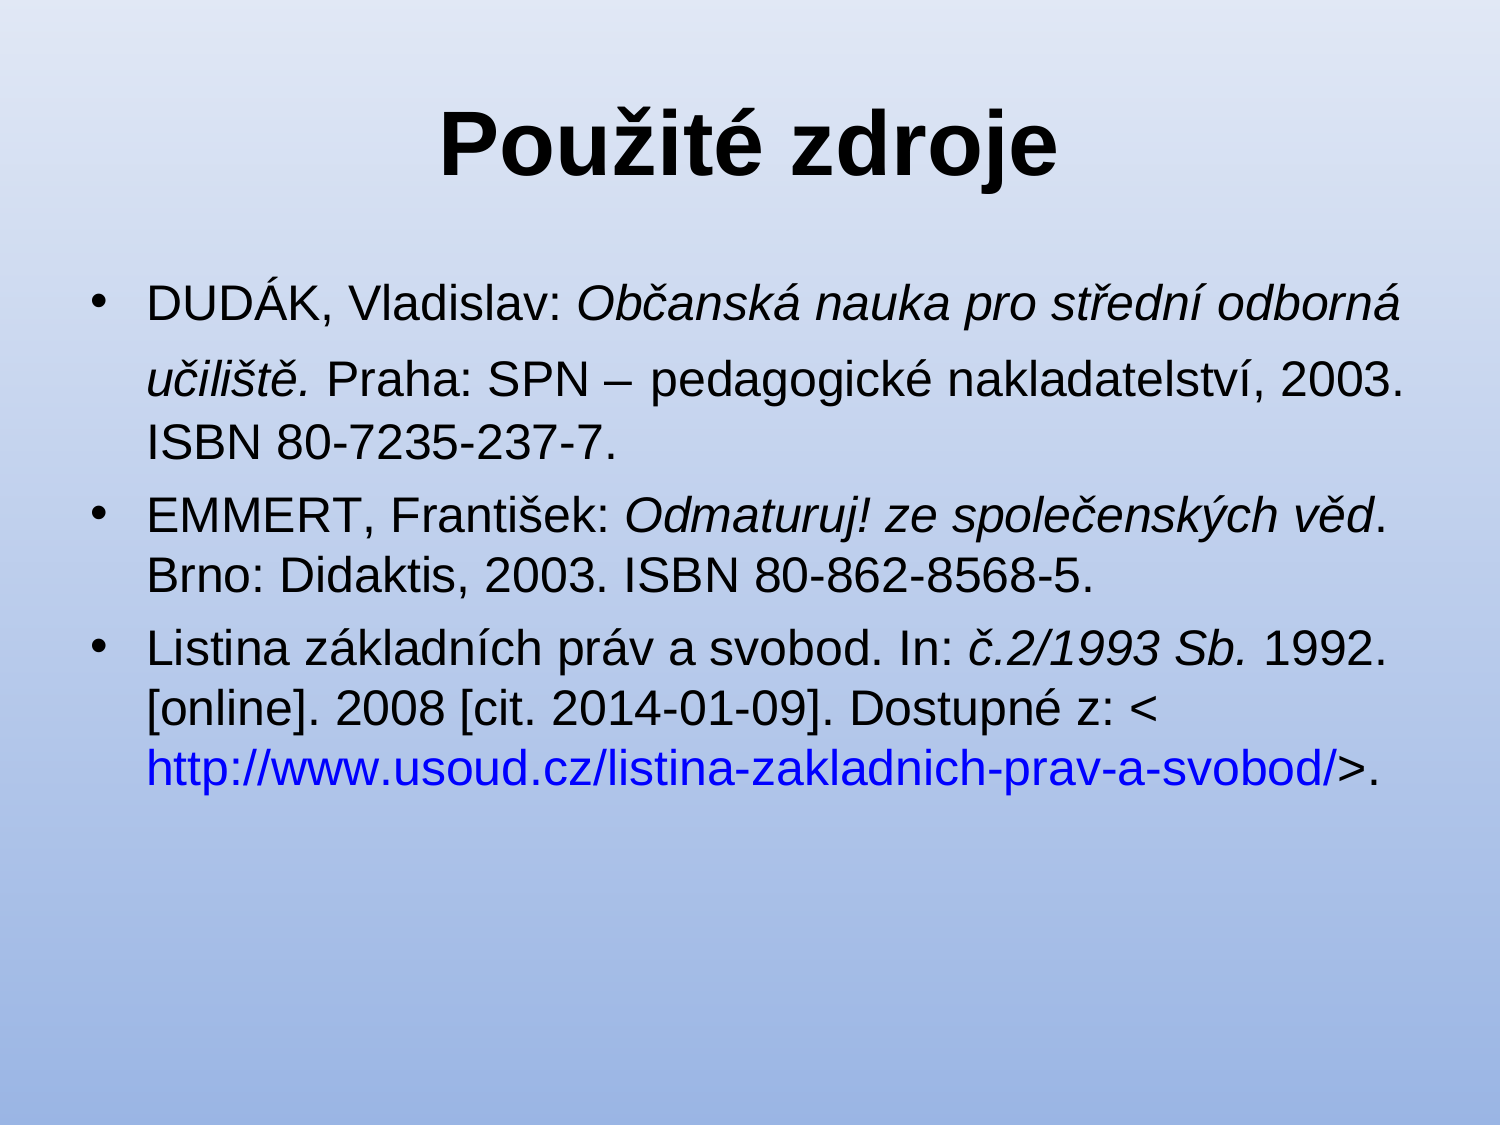

# Použité zdroje
DUDÁK, Vladislav: Občanská nauka pro střední odborná učiliště. Praha: SPN – pedagogické nakladatelství, 2003. ISBN 80-7235-237-7.
EMMERT, František: Odmaturuj! ze společenských věd. Brno: Didaktis, 2003. ISBN 80-862-8568-5.
Listina základních práv a svobod. In: č.2/1993 Sb. 1992. [online]. 2008 [cit. 2014-01-09]. Dostupné z: <http://www.usoud.cz/listina-zakladnich-prav-a-svobod/>.